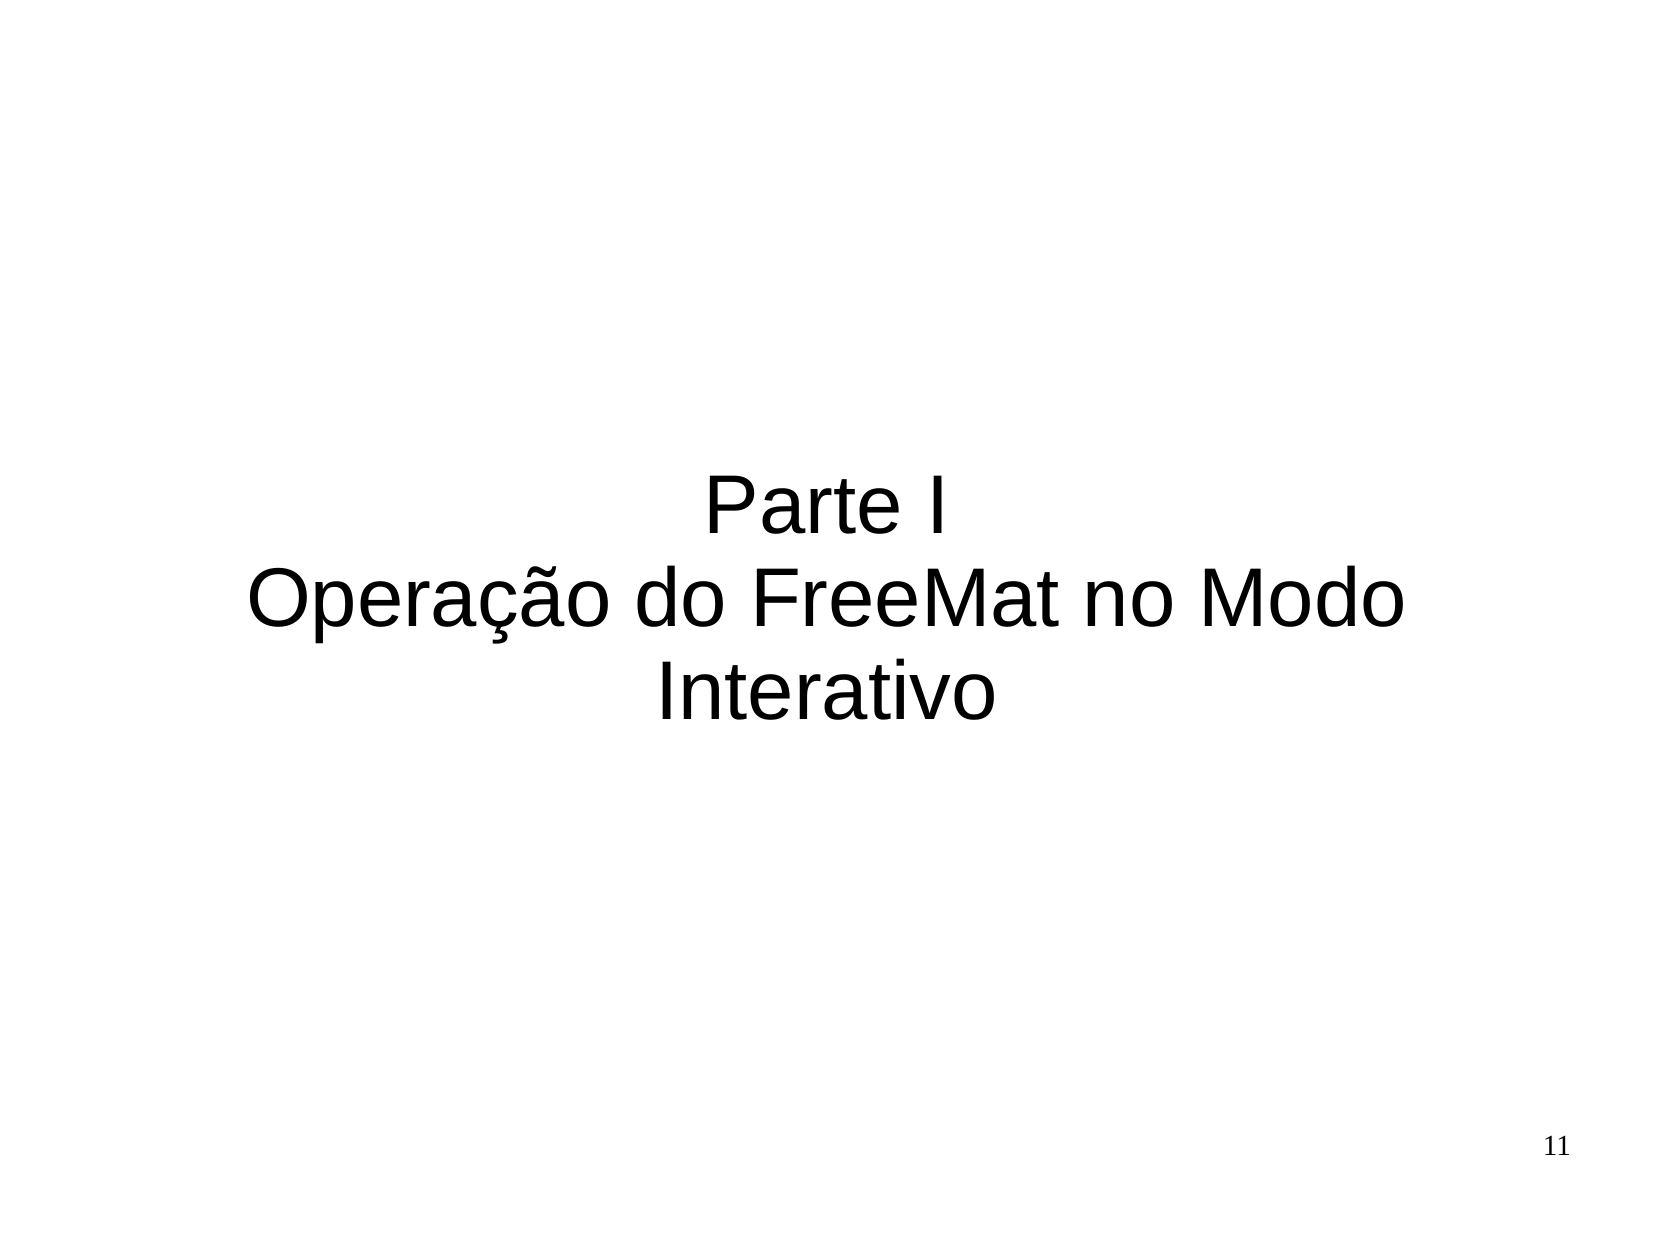

# Parte I
Operação do FreeMat no Modo Interativo
11